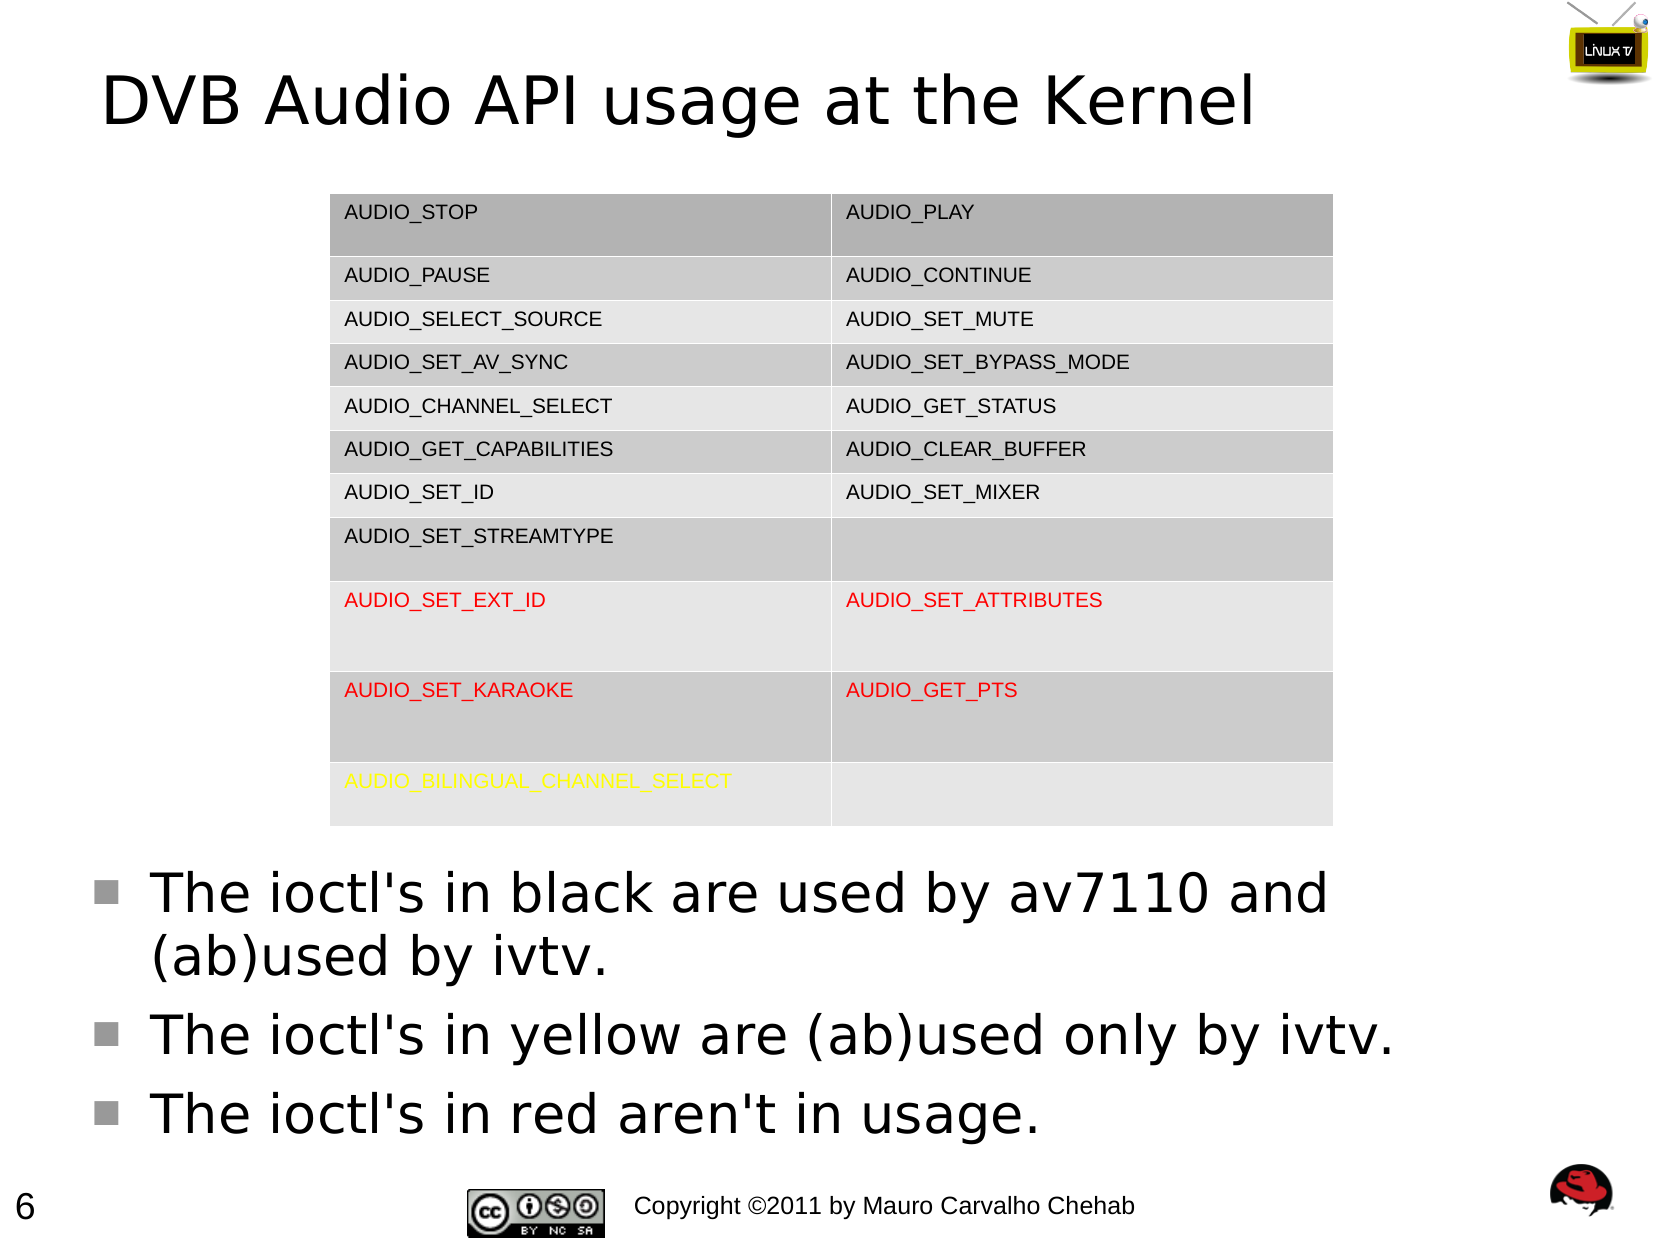

# DVB Audio API usage at the Kernel
| AUDIO\_STOP | AUDIO\_PLAY |
| --- | --- |
| AUDIO\_PAUSE | AUDIO\_CONTINUE |
| AUDIO\_SELECT\_SOURCE | AUDIO\_SET\_MUTE |
| AUDIO\_SET\_AV\_SYNC | AUDIO\_SET\_BYPASS\_MODE |
| AUDIO\_CHANNEL\_SELECT | AUDIO\_GET\_STATUS |
| AUDIO\_GET\_CAPABILITIES | AUDIO\_CLEAR\_BUFFER |
| AUDIO\_SET\_ID | AUDIO\_SET\_MIXER |
| AUDIO\_SET\_STREAMTYPE | |
| AUDIO\_SET\_EXT\_ID | AUDIO\_SET\_ATTRIBUTES |
| AUDIO\_SET\_KARAOKE | AUDIO\_GET\_PTS |
| AUDIO\_BILINGUAL\_CHANNEL\_SELECT | |
The ioctl's in black are used by av7110 and (ab)used by ivtv.
The ioctl's in yellow are (ab)used only by ivtv.
The ioctl's in red aren't in usage.